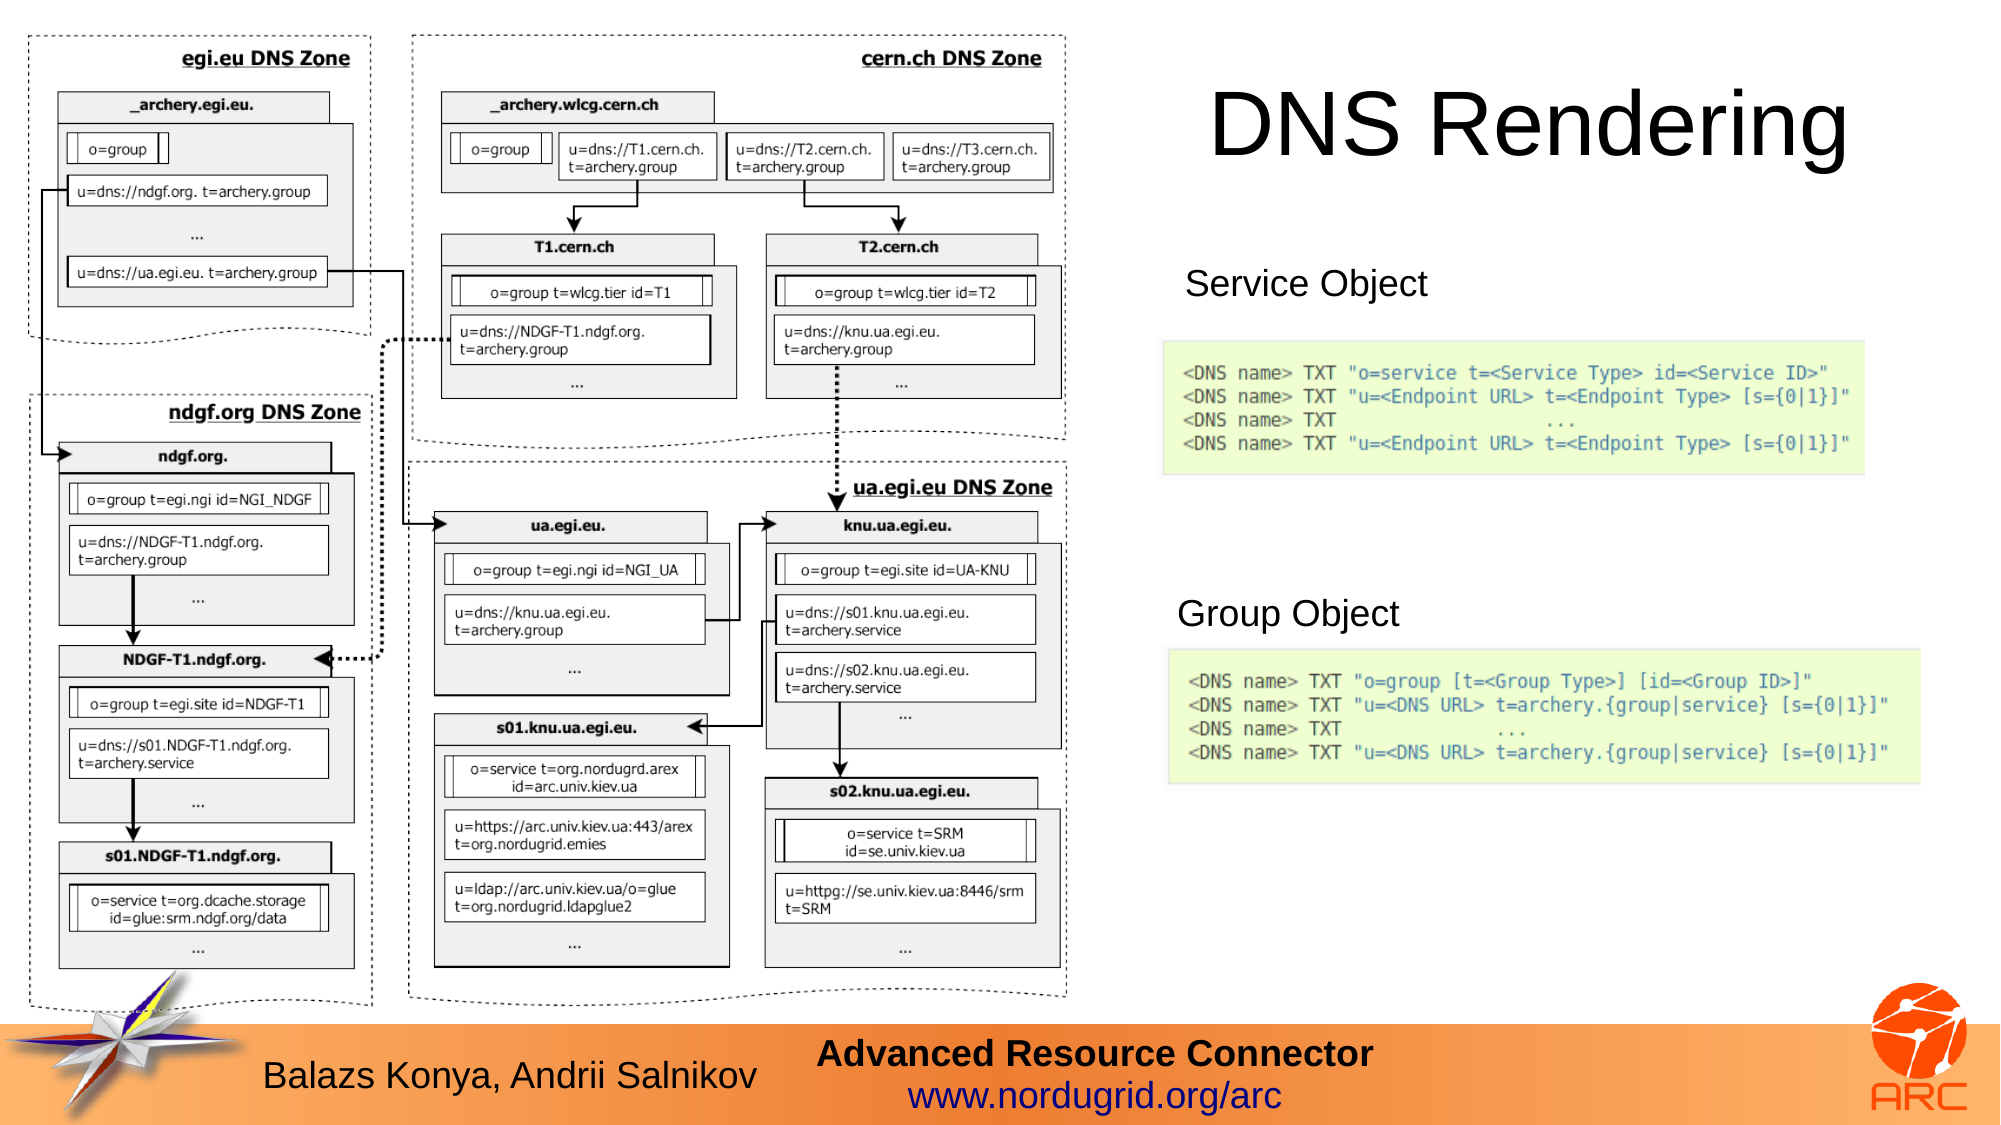

# DNS Rendering
Service Object
Group Object
Balazs Konya, Andrii Salnikov